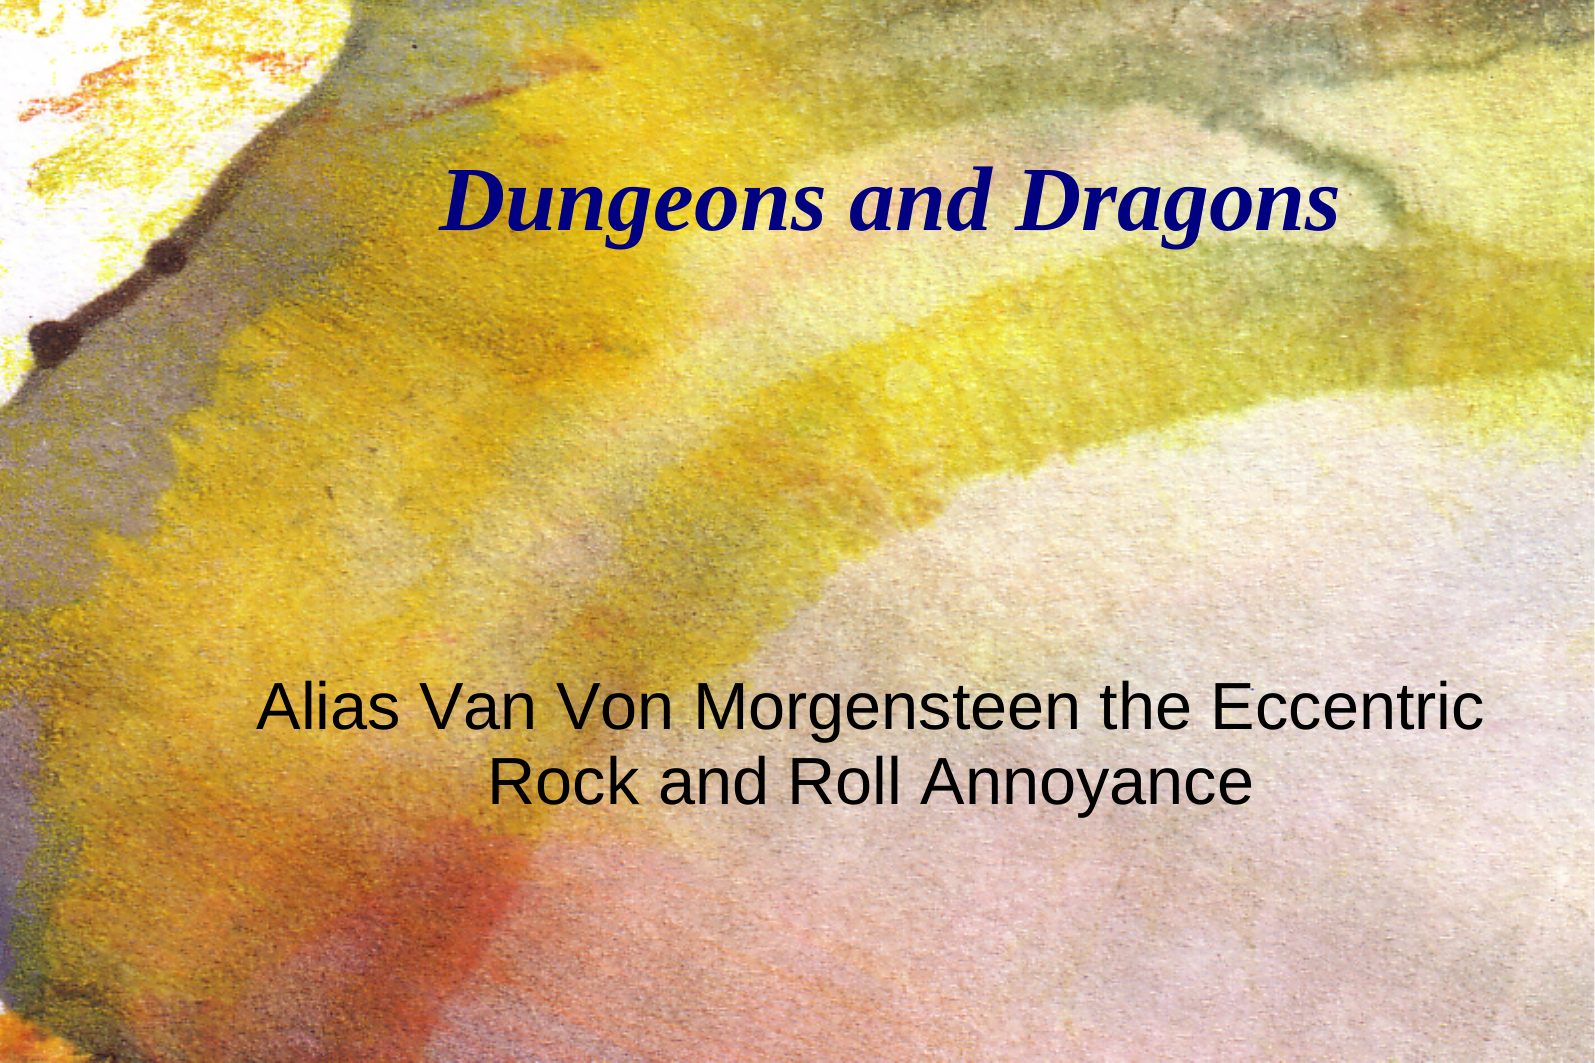

Alias Van Von Morgensteen the Eccentric Rock and Roll Annoyance
# Dungeons and Dragons